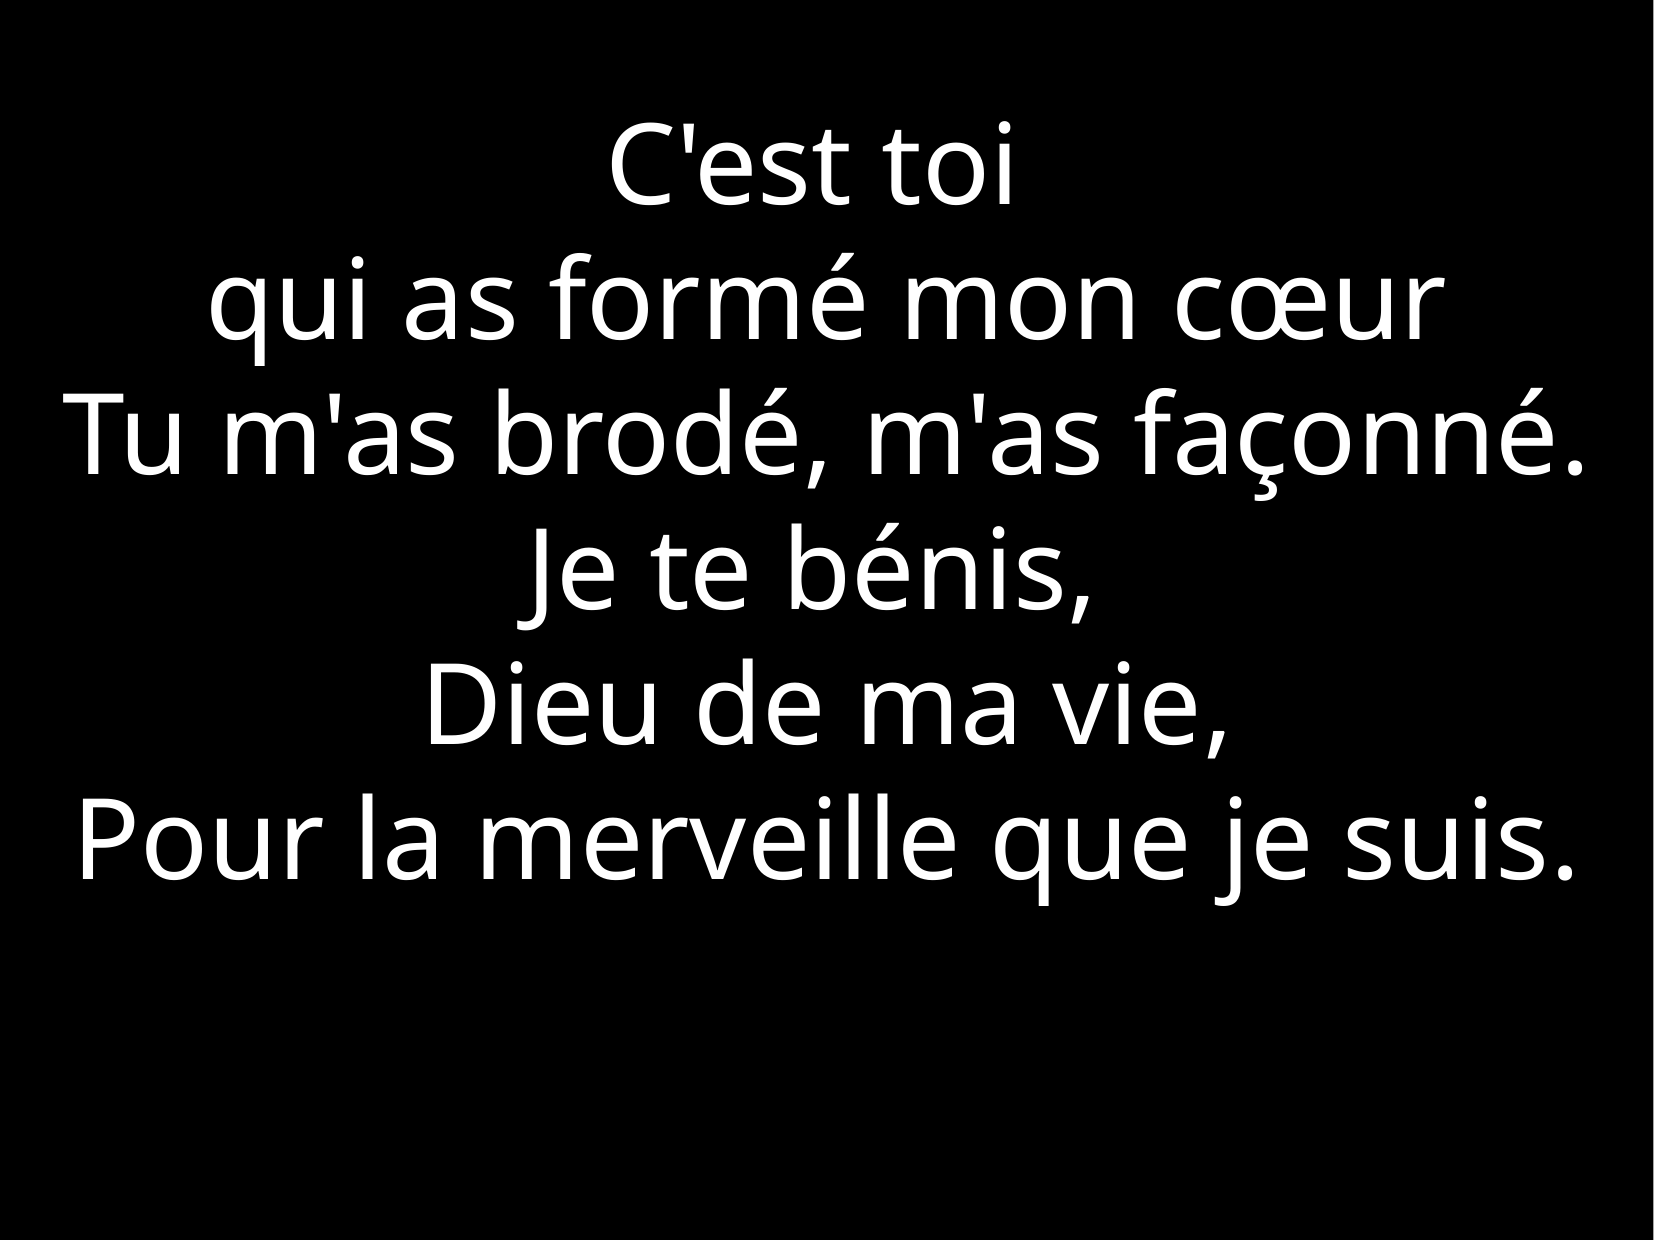

C'est toi
qui as formé mon cœur
Tu m'as brodé, m'as façonné.
Je te bénis,
Dieu de ma vie,
Pour la merveille que je suis.